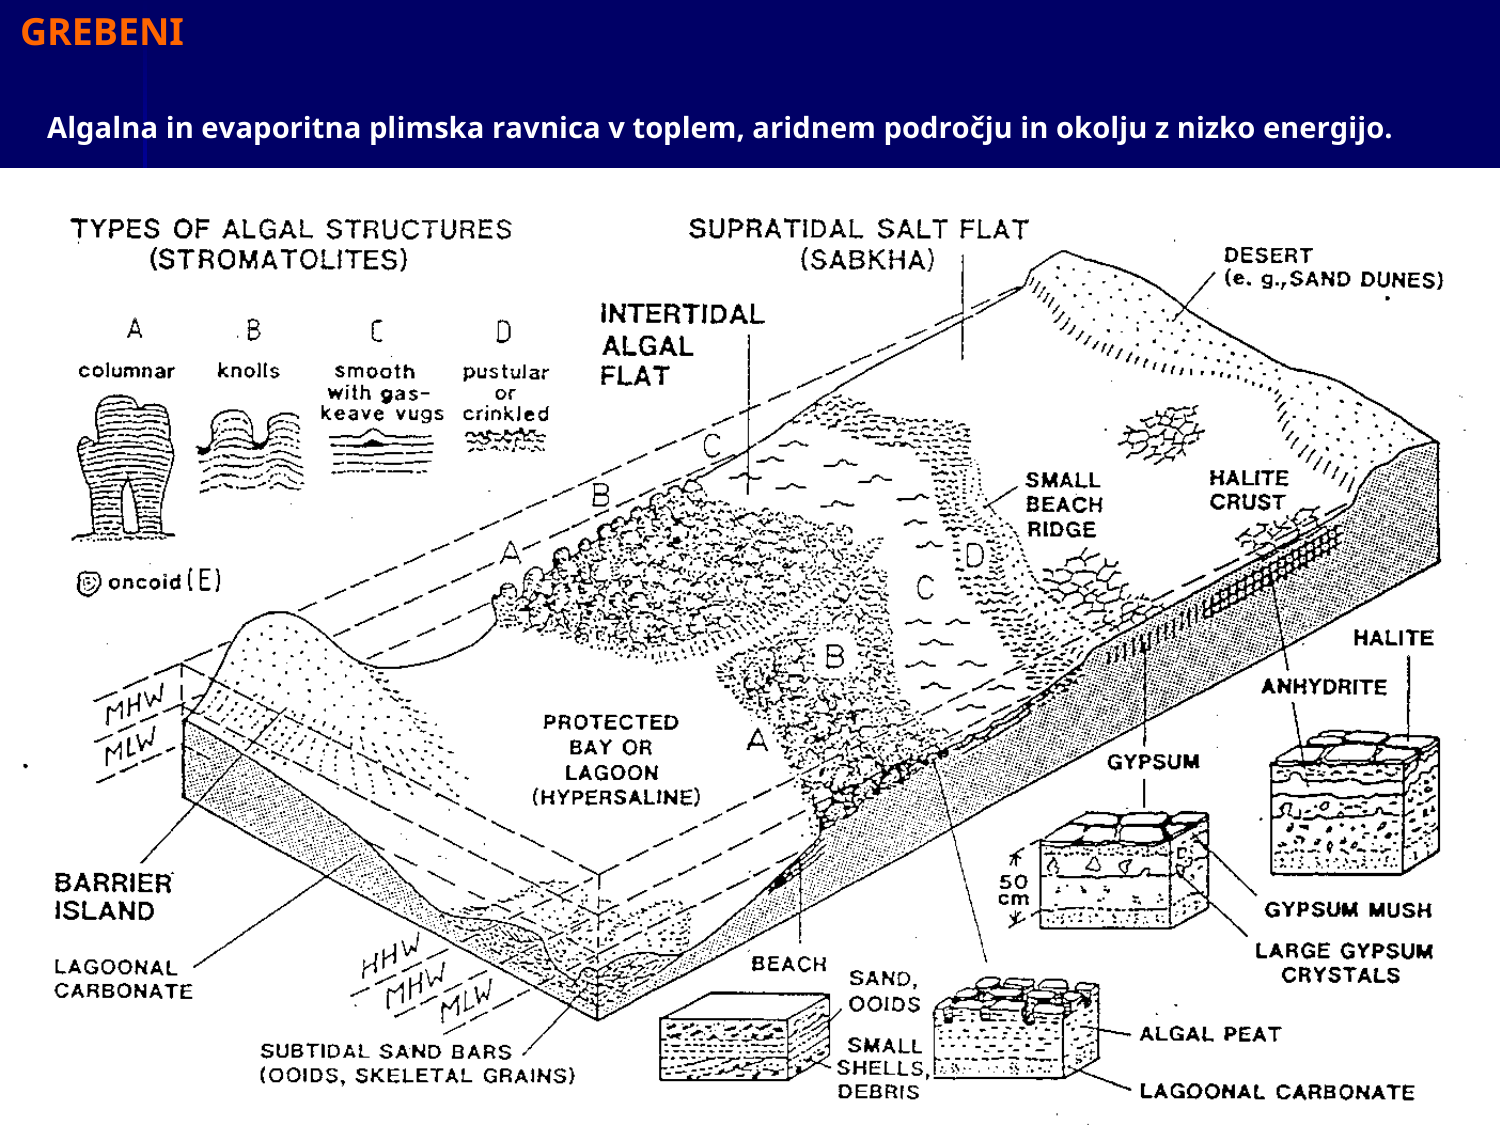

GREBENI
Algalna in evaporitna plimska ravnica v toplem, aridnem področju in okolju z nizko energijo.